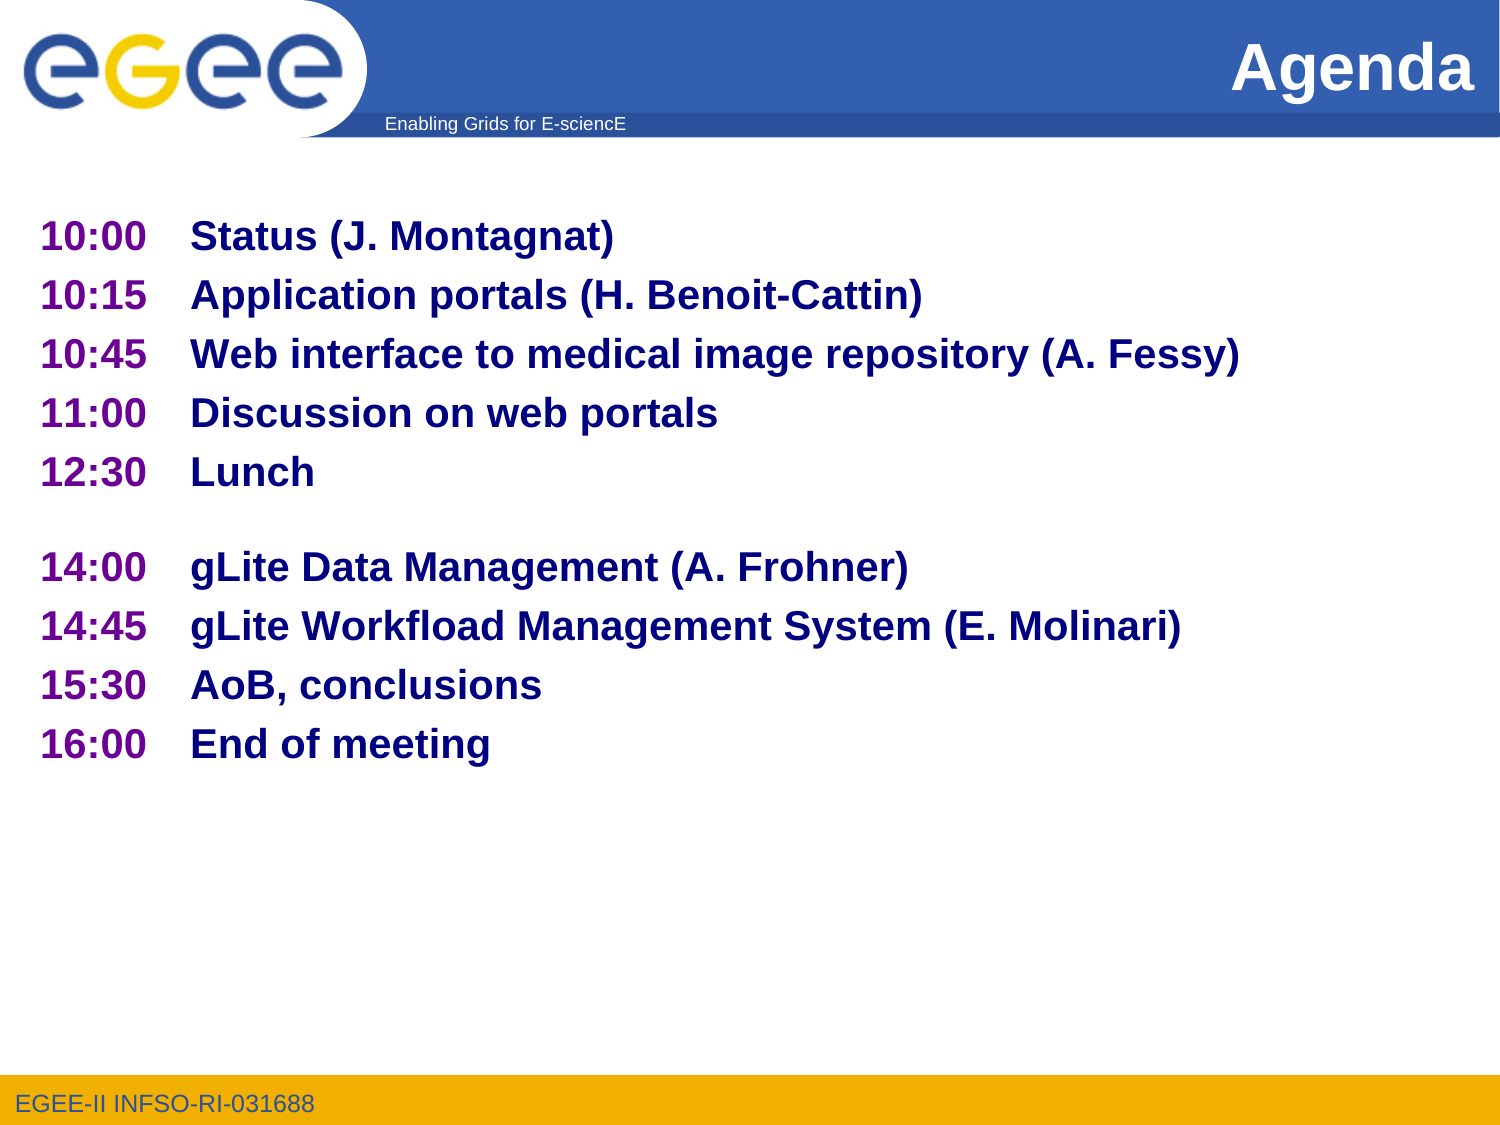

# Agenda
10:00	Status (J. Montagnat)
10:15	Application portals (H. Benoit-Cattin)
10:45	Web interface to medical image repository (A. Fessy)
11:00	Discussion on web portals
12:30	Lunch
14:00	gLite Data Management (A. Frohner)
14:45	gLite Workfload Management System (E. Molinari)
15:30	AoB, conclusions
16:00	End of meeting